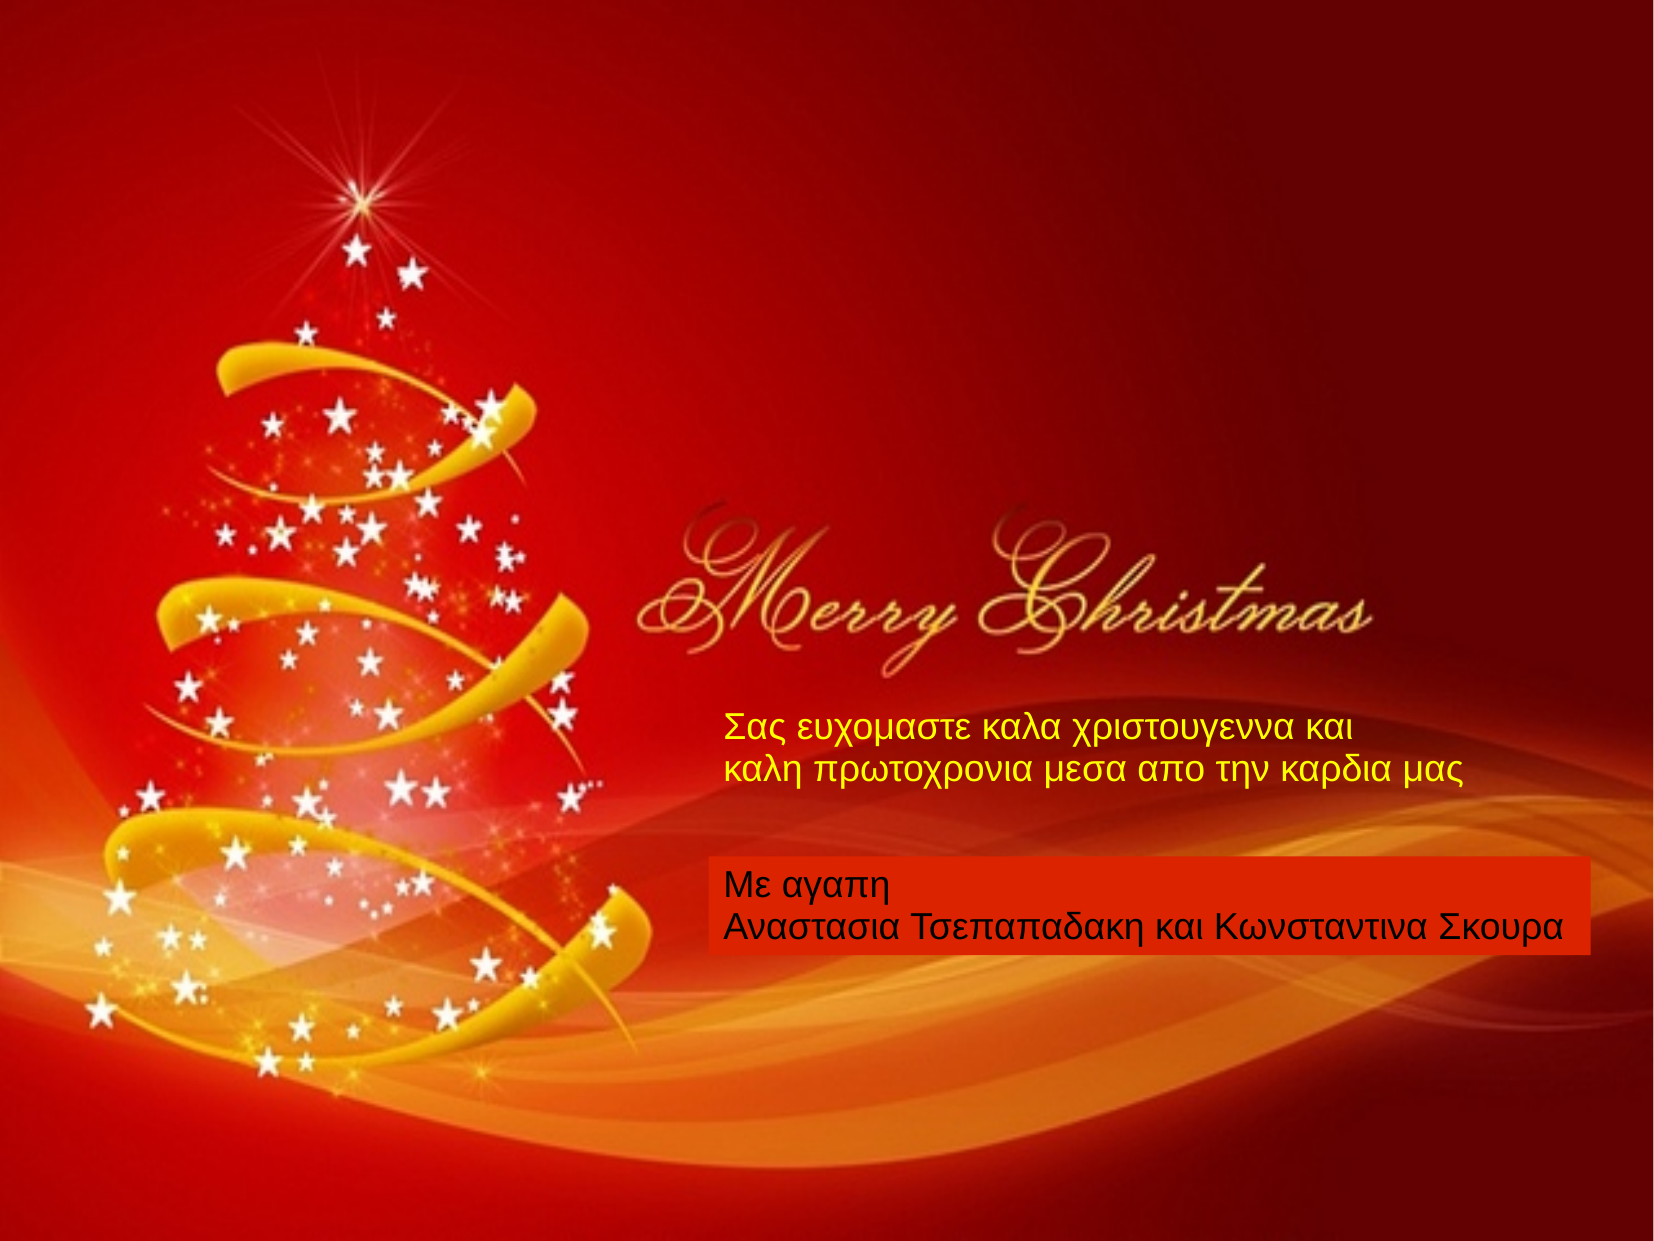

Σας ευχομαστε καλα χριστουγεννα και
καλη πρωτοχρονια μεσα απο την καρδια μας
Με αγαπη
Αναστασια Τσεπαπαδακη και Κωνσταντινα Σκουρα